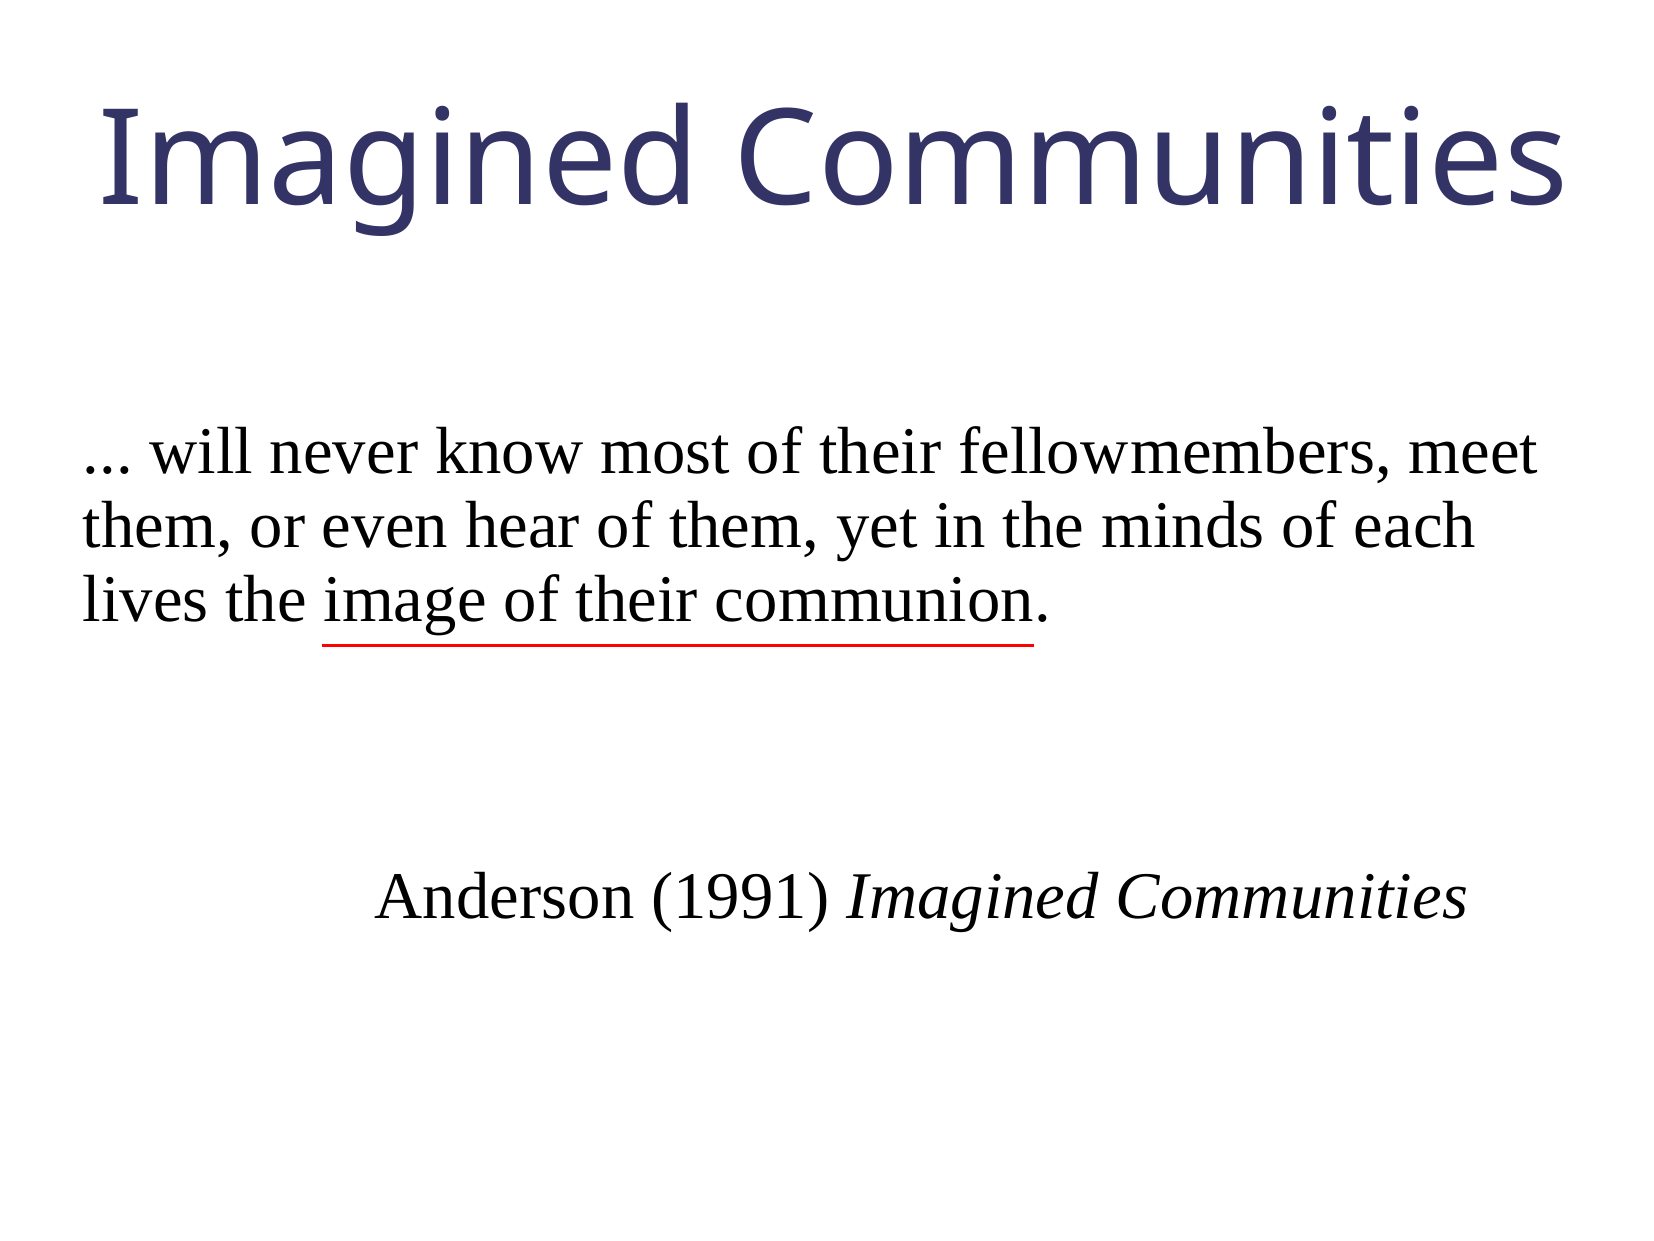

# Imagined Communities
... will never know most of their fellow­members, meet them, or even hear of them, yet in the minds of each lives the image of their communion.
			 Anderson (1991) Imagined Communities